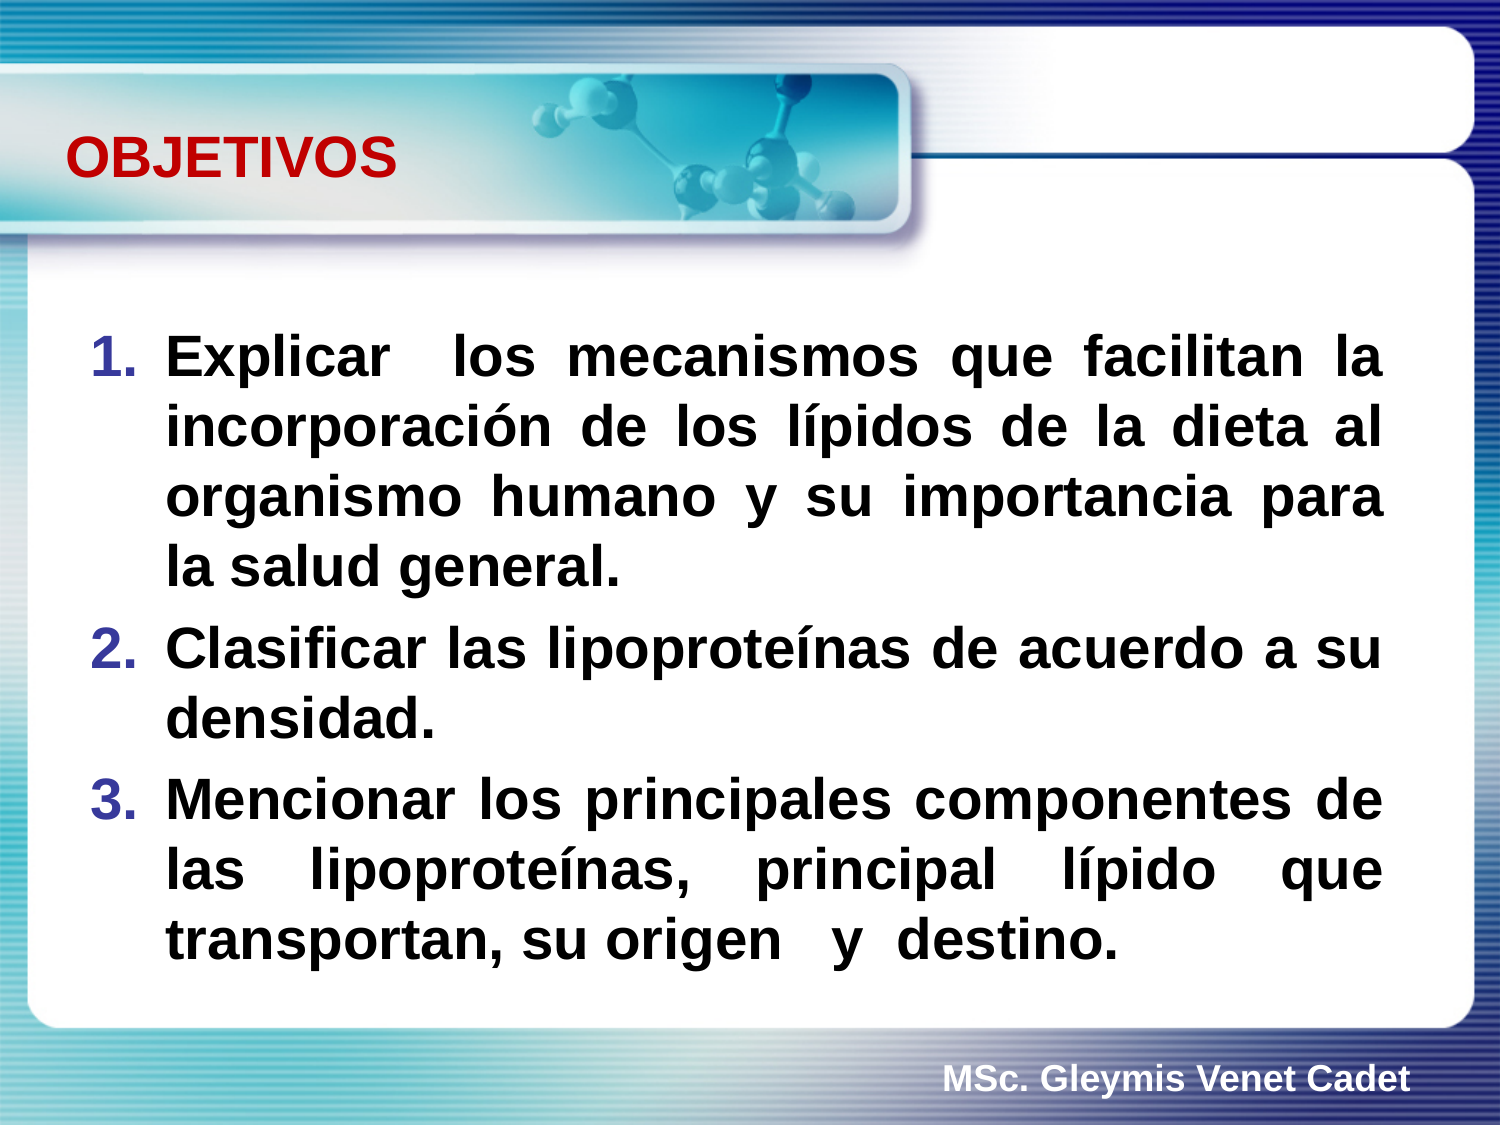

# OBJETIVOS
Explicar los mecanismos que facilitan la incorporación de los lípidos de la dieta al organismo humano y su importancia para la salud general.
Clasificar las lipoproteínas de acuerdo a su densidad.
Mencionar los principales componentes de las lipoproteínas, principal lípido que transportan, su origen y destino.
MSc. Gleymis Venet Cadet